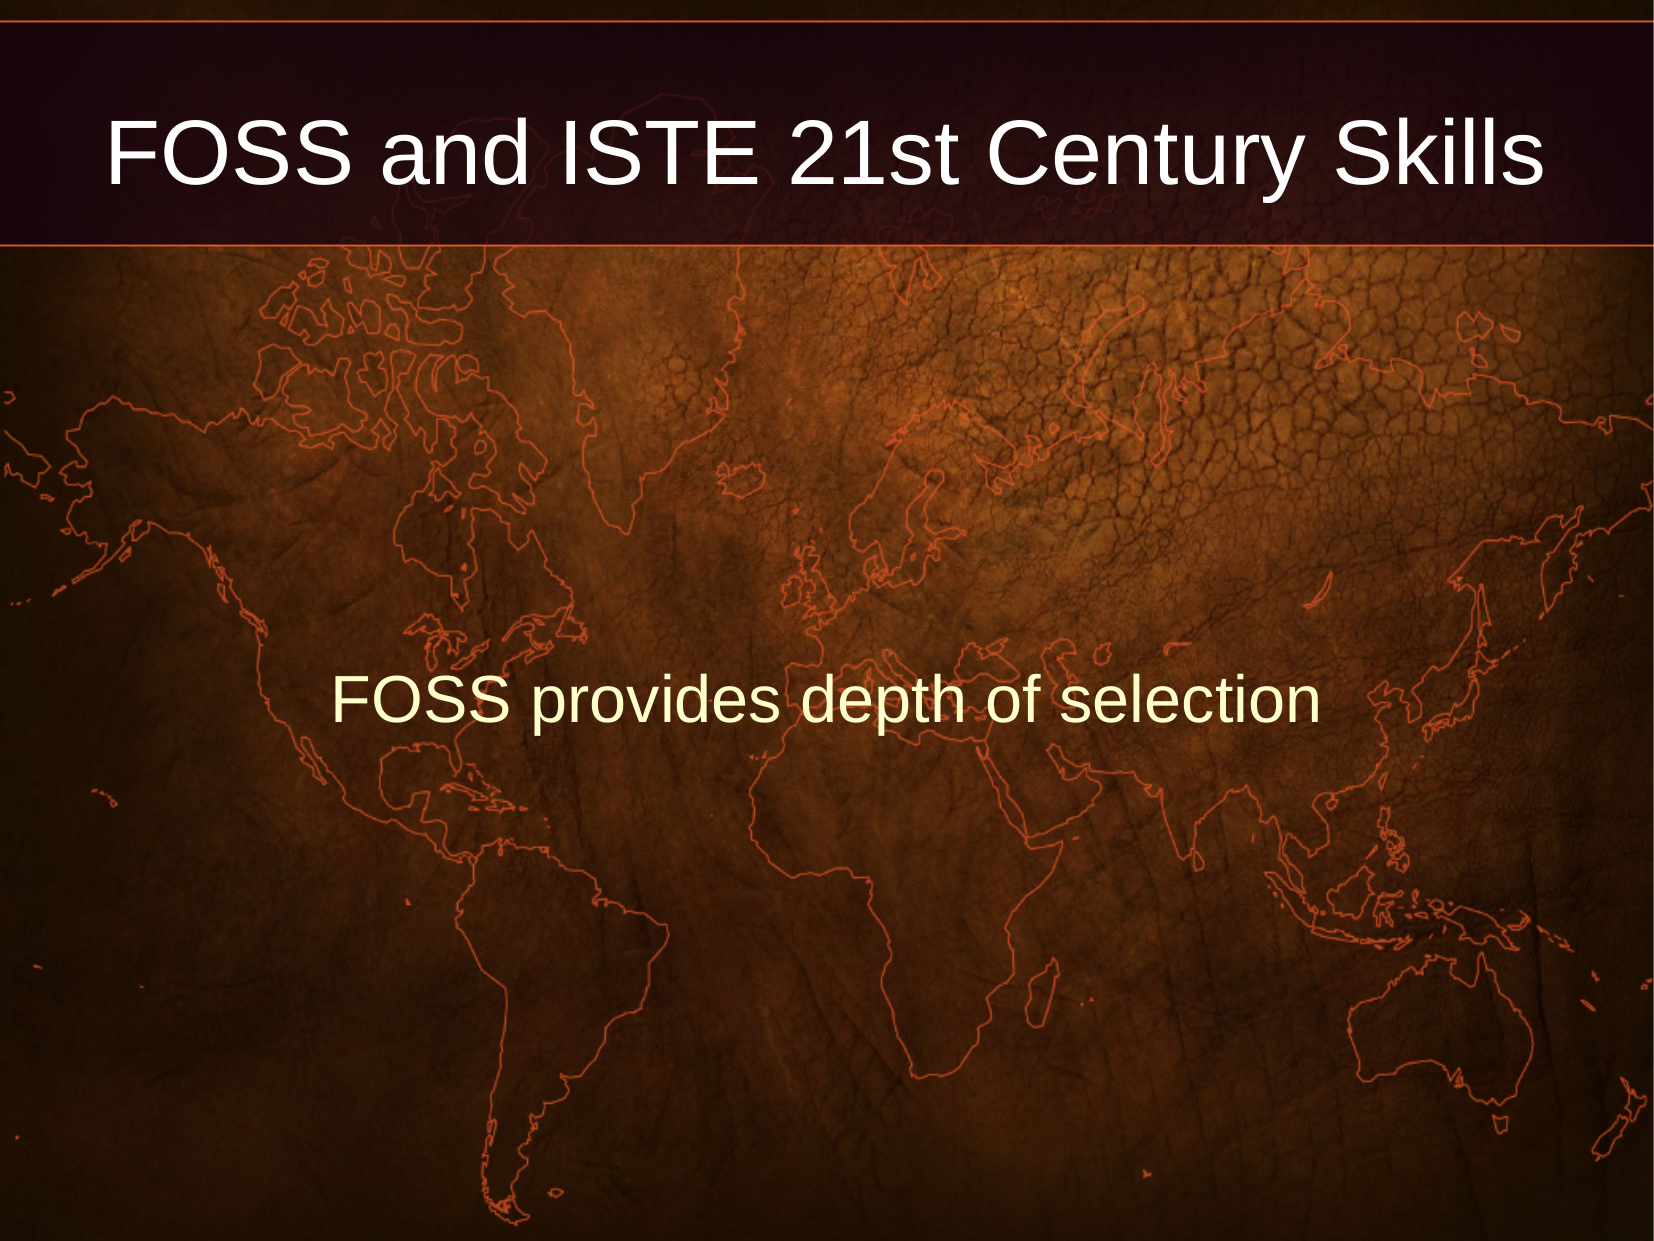

# FOSS and ISTE 21st Century Skills
FOSS provides depth of selection